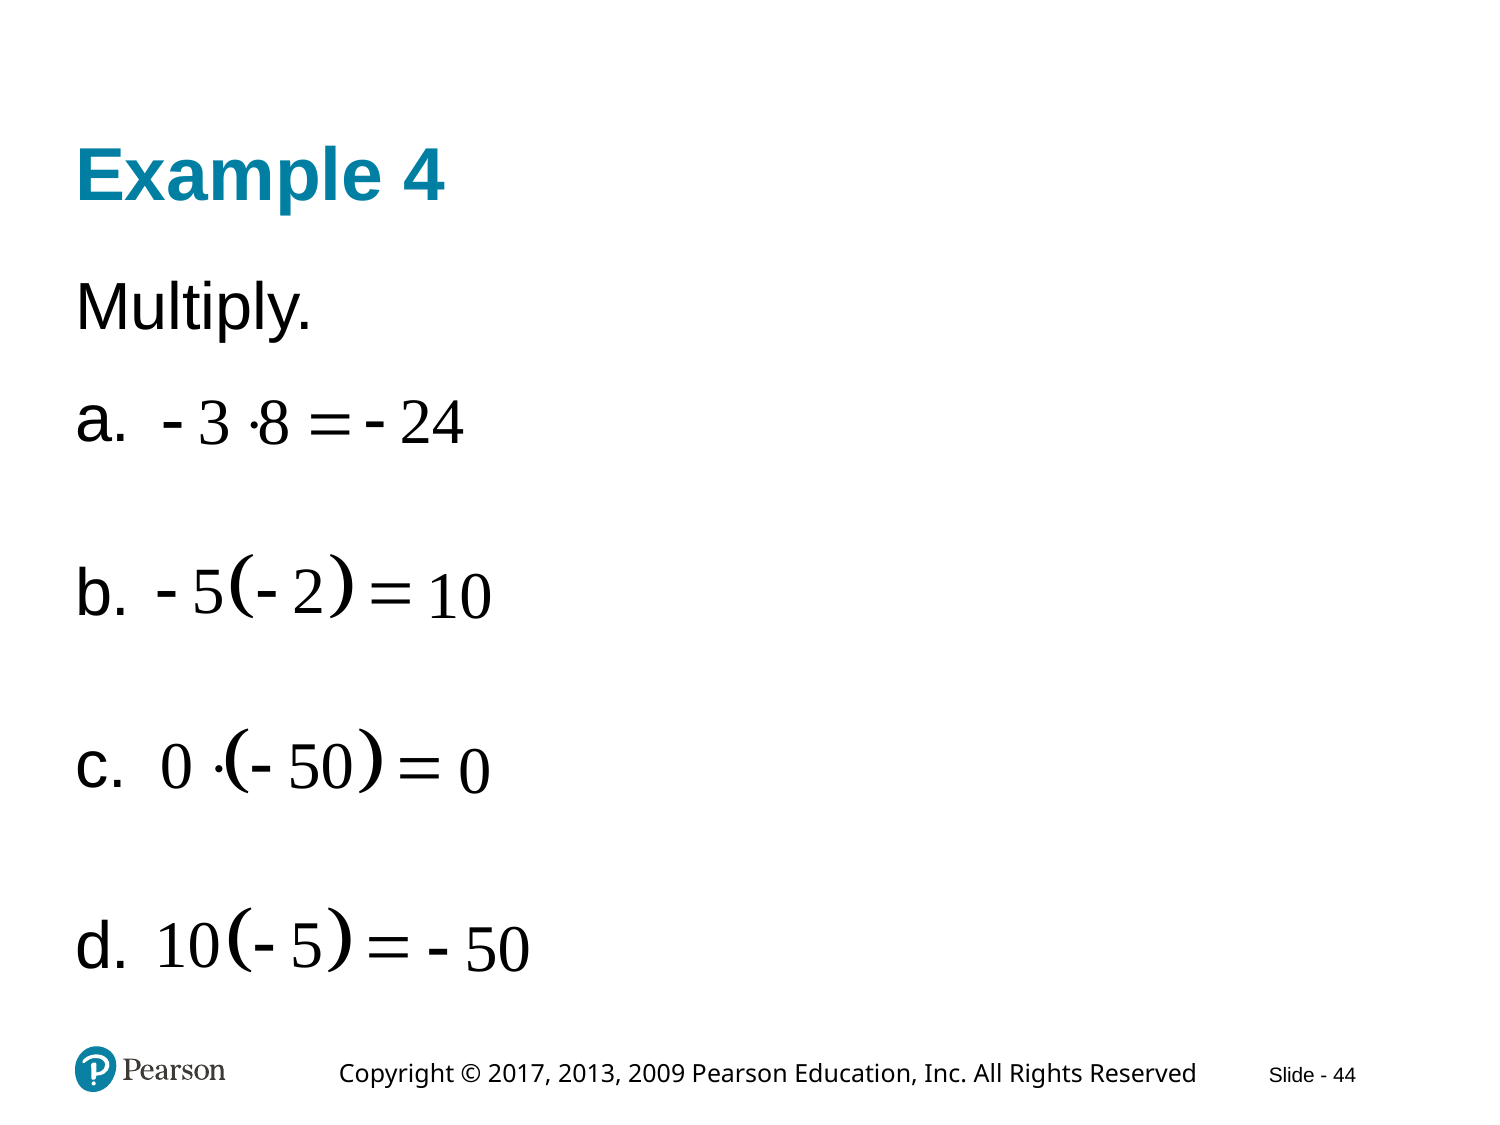

# Example 4
Multiply.
a.
b.
c.
d.